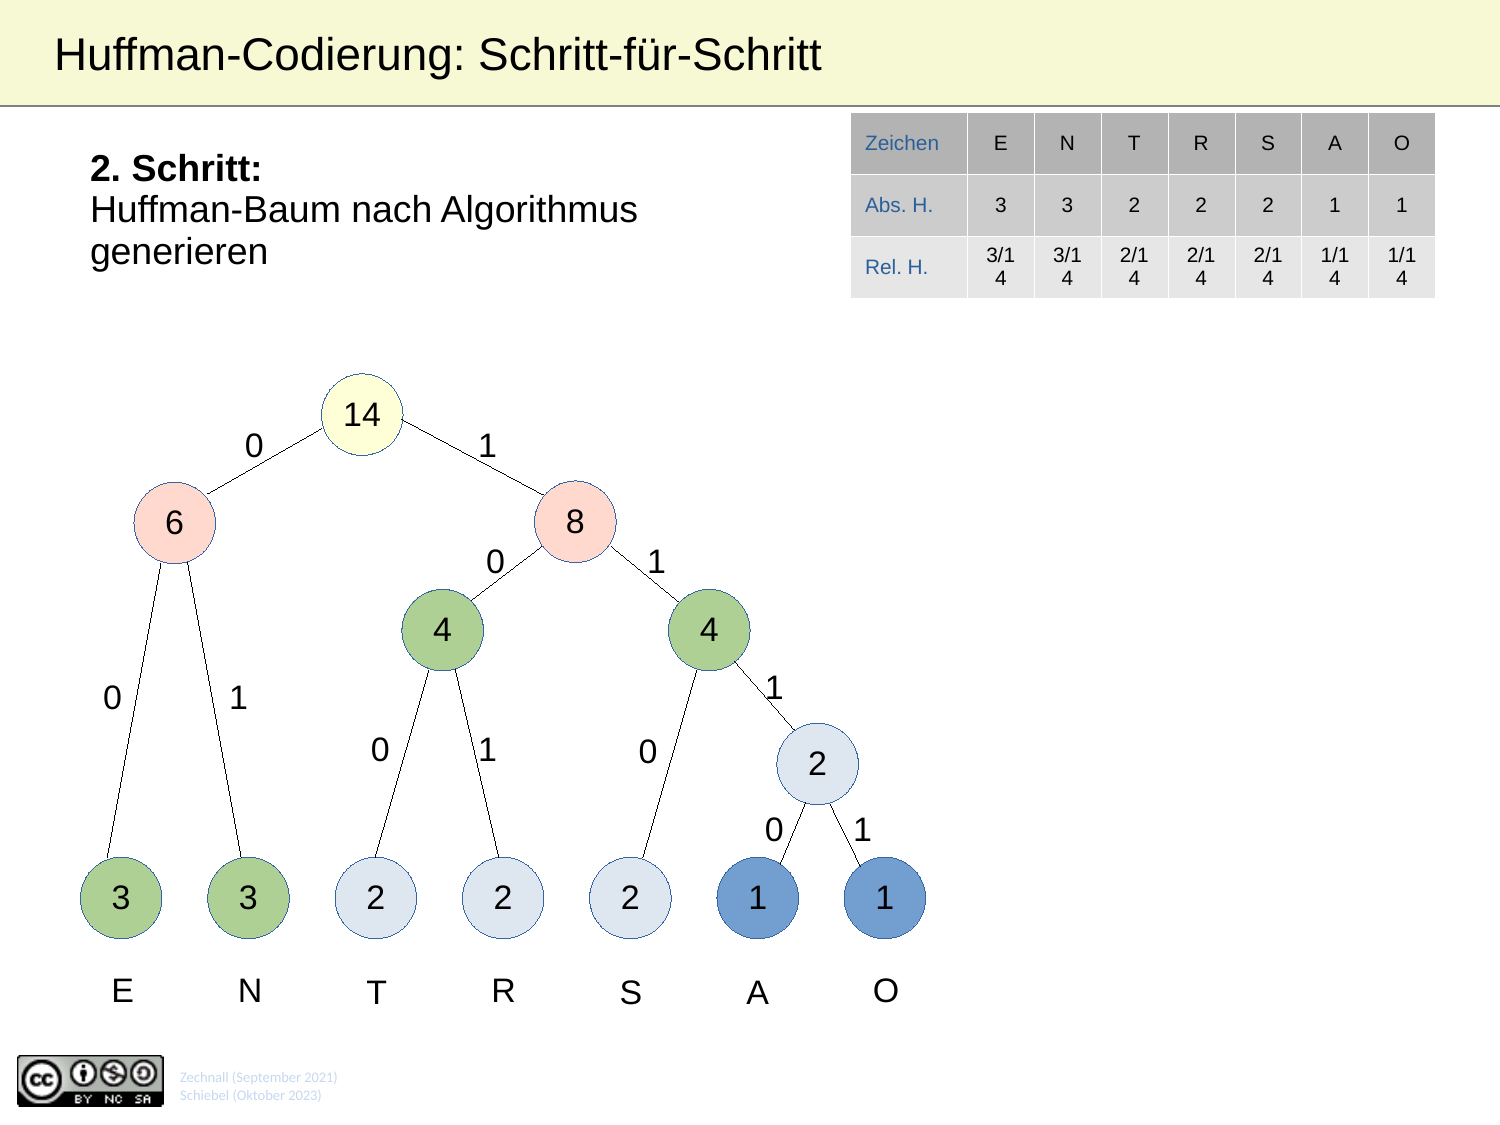

# Huffman-Codierung: Schritt-für-Schritt
| Zeichen | E | N | T | R | S | A | O |
| --- | --- | --- | --- | --- | --- | --- | --- |
| Abs. H. | 3 | 3 | 2 | 2 | 2 | 1 | 1 |
| Rel. H. | 3/14 | 3/14 | 2/14 | 2/14 | 2/14 | 1/14 | 1/14 |
2. Schritt:
Huffman-Baum nach Algorithmus generieren
14
0
1
8
6
0
1
2
4
4
1
0
1
0
1
2
0
0
1
3
3
2
2
2
1
1
E
N
R
O
T
S
A